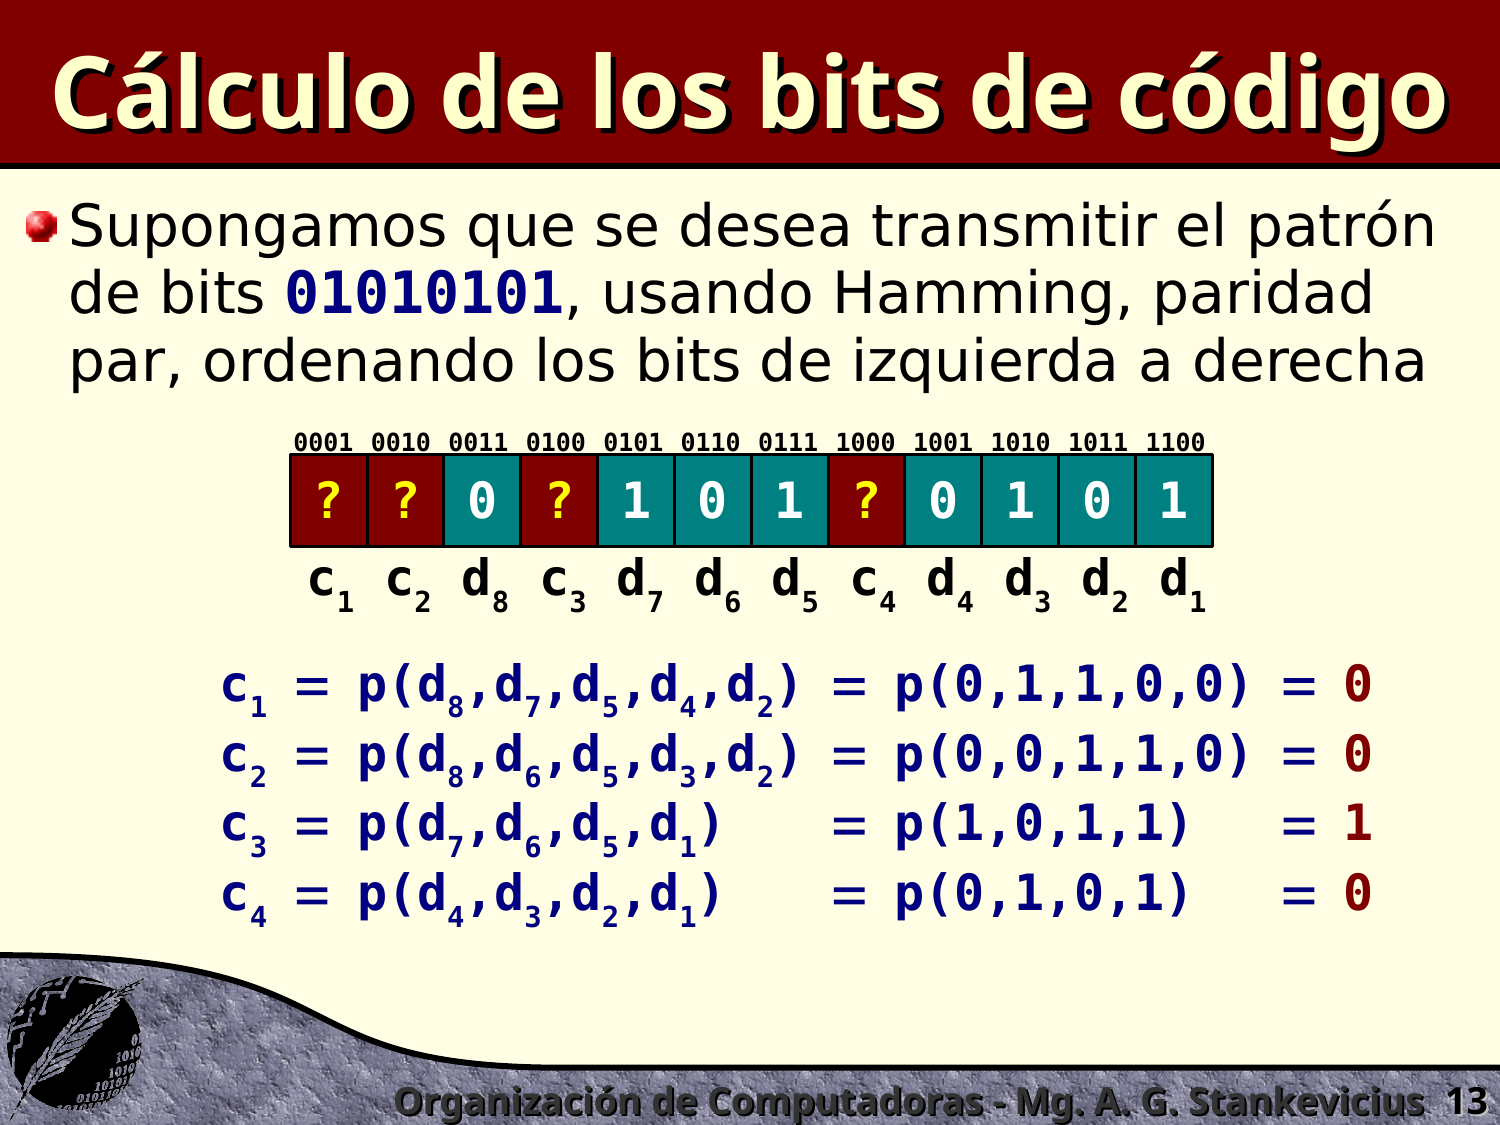

# Cálculo de los bits de código
Supongamos que se desea transmitir el patrón de bits 01010101, usando Hamming, paridad par, ordenando los bits de izquierda a derecha
0001 0010 0011 0100 0101 0110 0111 1000 1001 1010 1011 1100
?
?
0
?
1
0
1
?
0
1
0
1
c1 c2 d8 c3 d7 d6 d5 c4 d4 d3 d2 d1
c1 = p(d8,d7,d5,d4,d2) = p(0,1,1,0,0) = 0
c2 = p(d8,d6,d5,d3,d2) = p(0,0,1,1,0) = 0
c3 = p(d7,d6,d5,d1) = p(1,0,1,1) = 1
c4 = p(d4,d3,d2,d1) = p(0,1,0,1) = 0
13